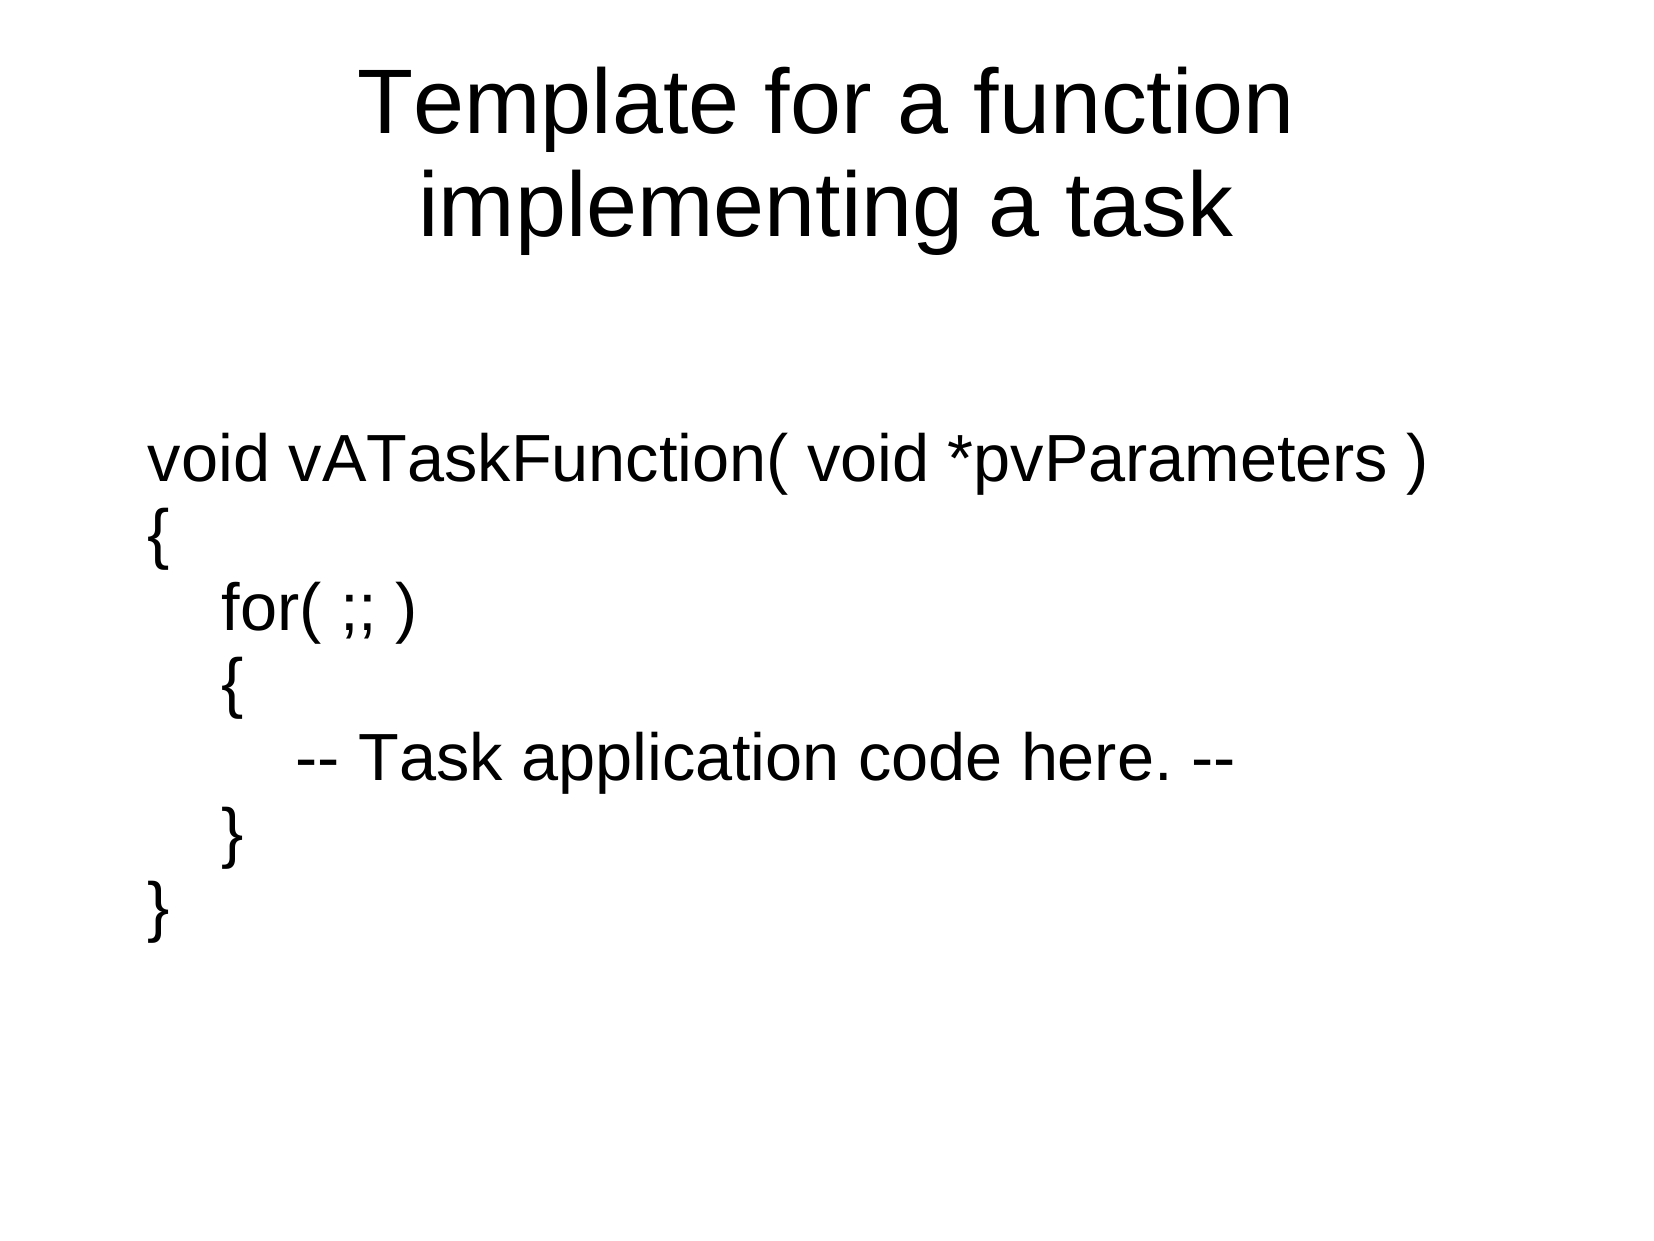

# Template for a function implementing a task
 void vATaskFunction( void *pvParameters )
 {
 for( ;; )
 {
 -- Task application code here. --
 }
 }